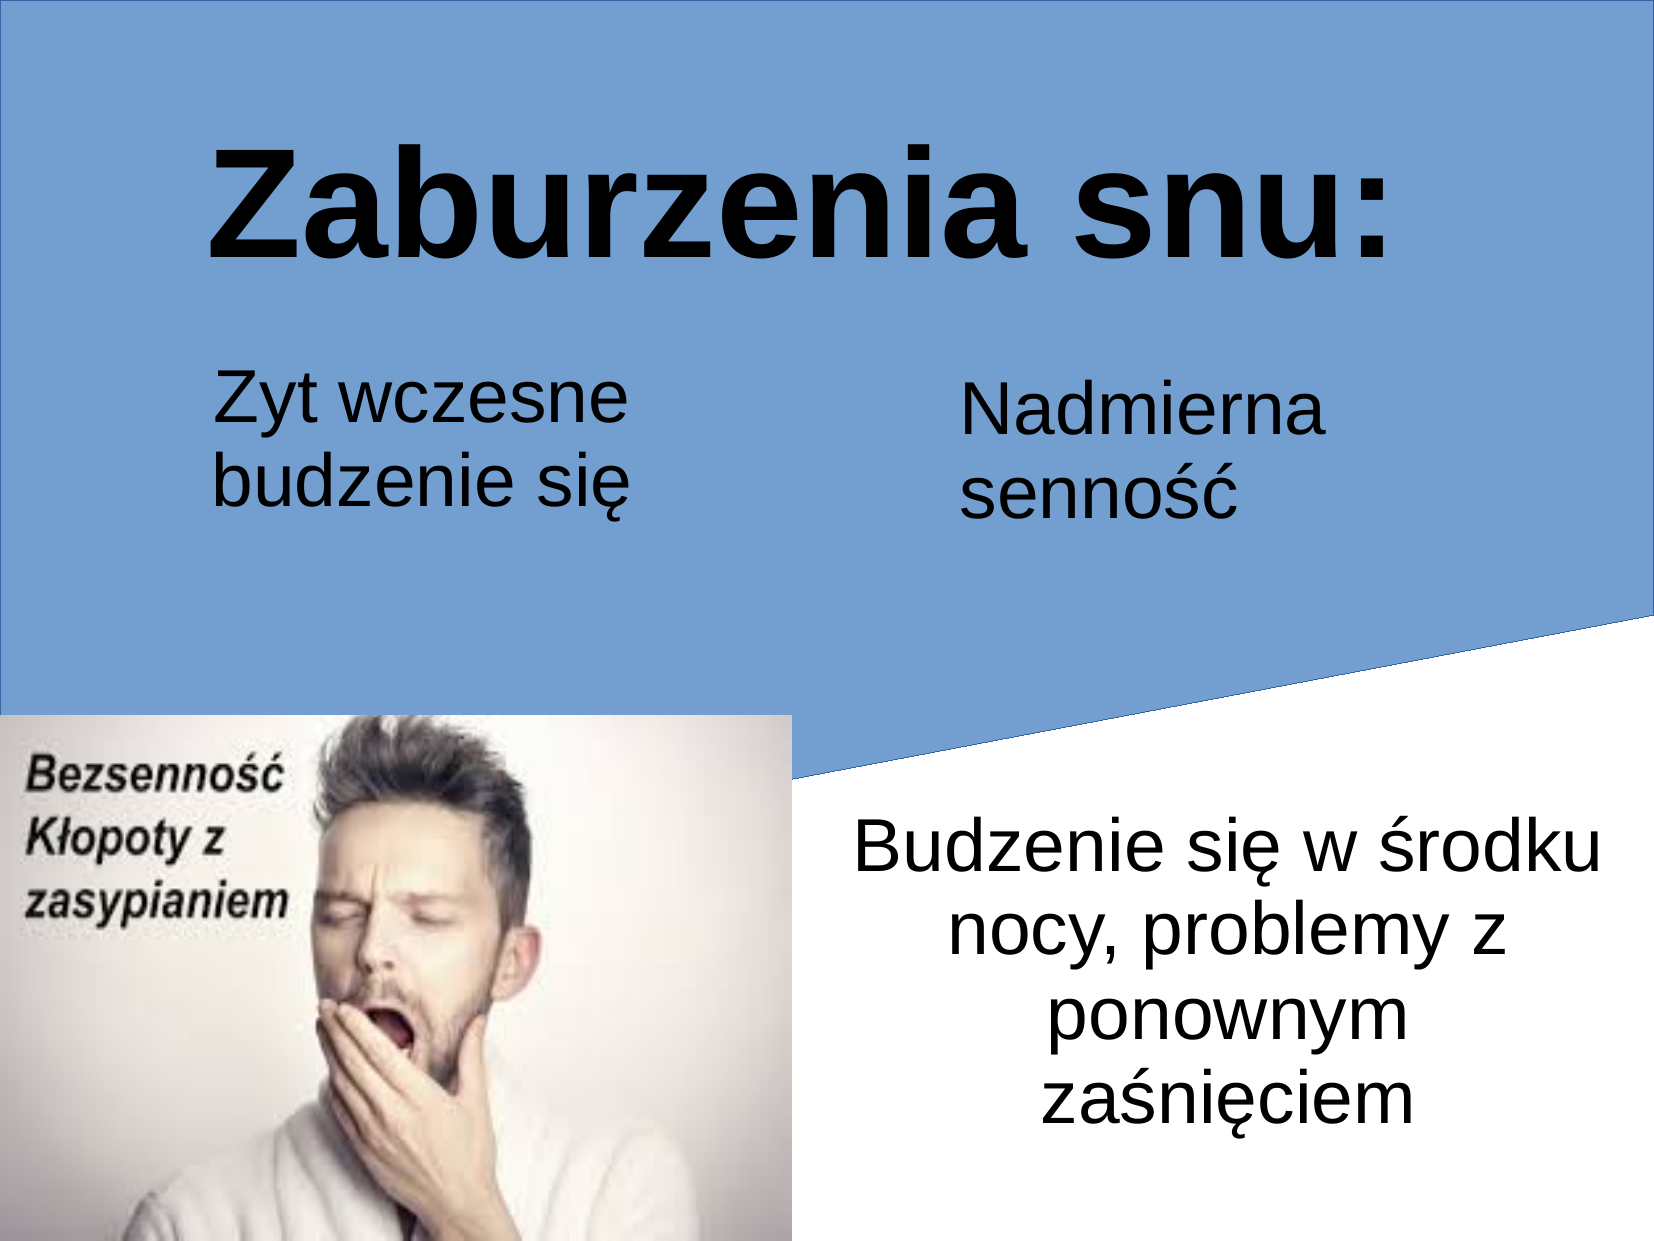

# Zaburzenia snu:
Zyt wczesne budzenie się
Nadmierna senność
Budzenie się w środku nocy, problemy z ponownym zaśnięciem